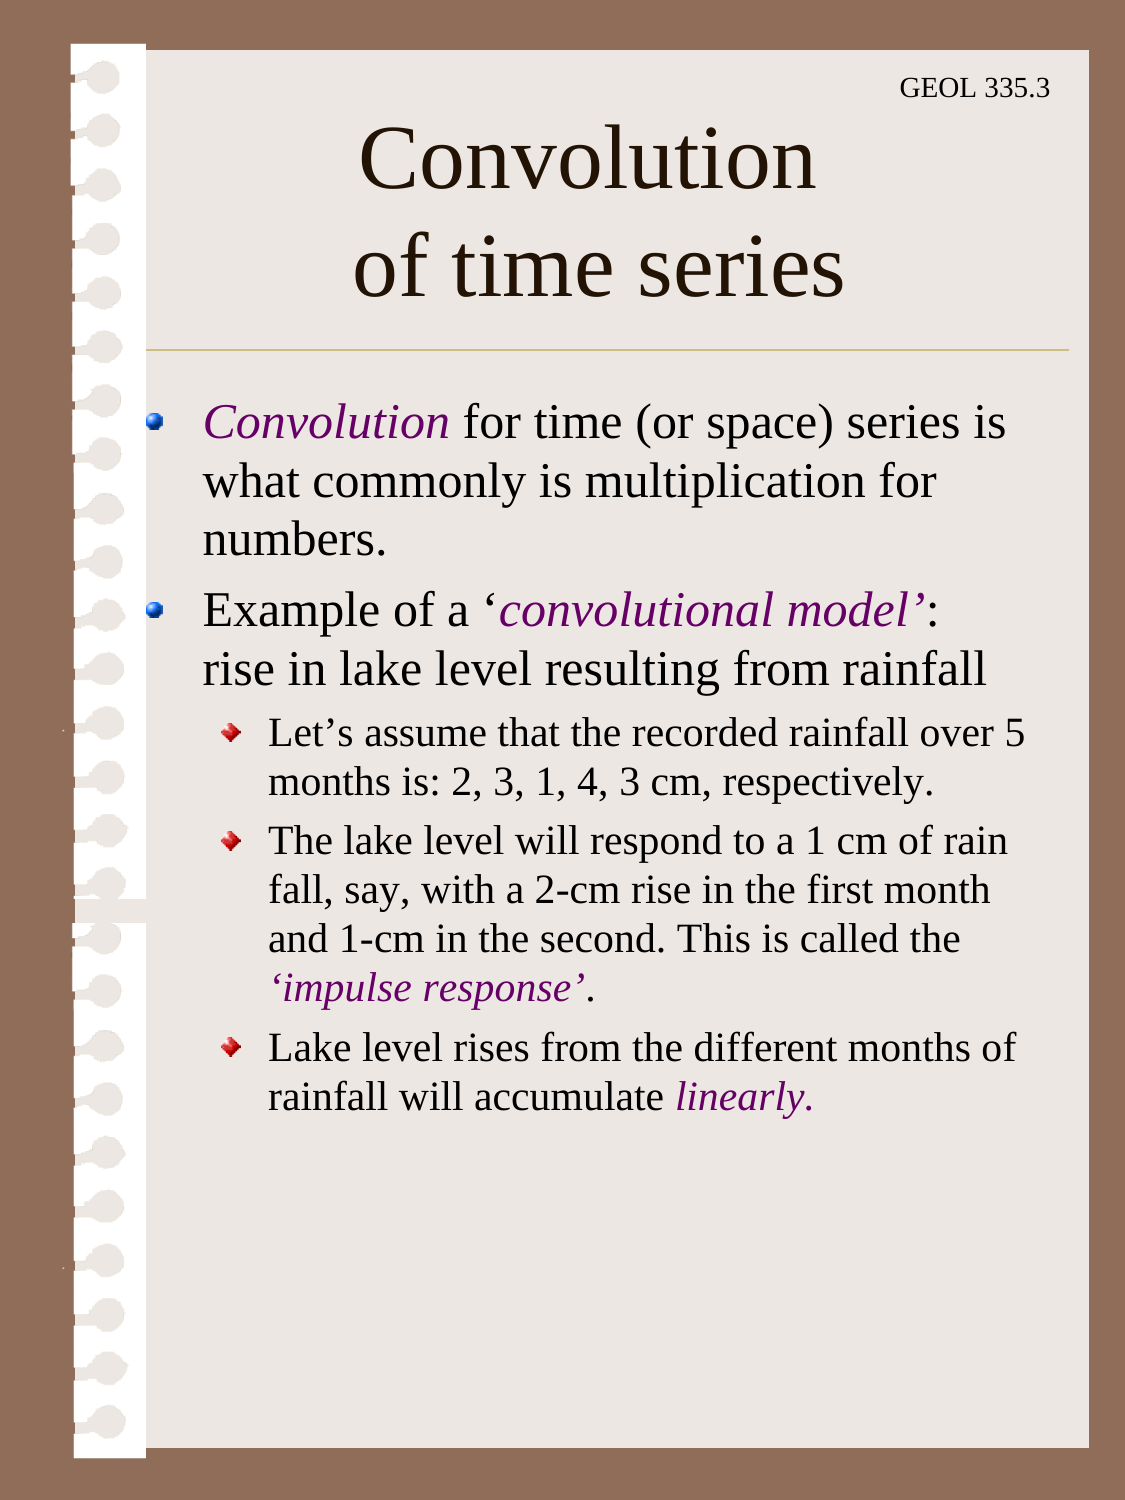

# Convolution of time series
Convolution for time (or space) series is what commonly is multiplication for numbers.
Example of a ‘convolutional model’: 	rise in lake level resulting from rainfall
Let’s assume that the recorded rainfall over 5 months is: 2, 3, 1, 4, 3 cm, respectively.
The lake level will respond to a 1 cm of rain fall, say, with a 2-cm rise in the first month and 1-cm in the second. This is called the ‘impulse response’.
Lake level rises from the different months of rainfall will accumulate linearly.